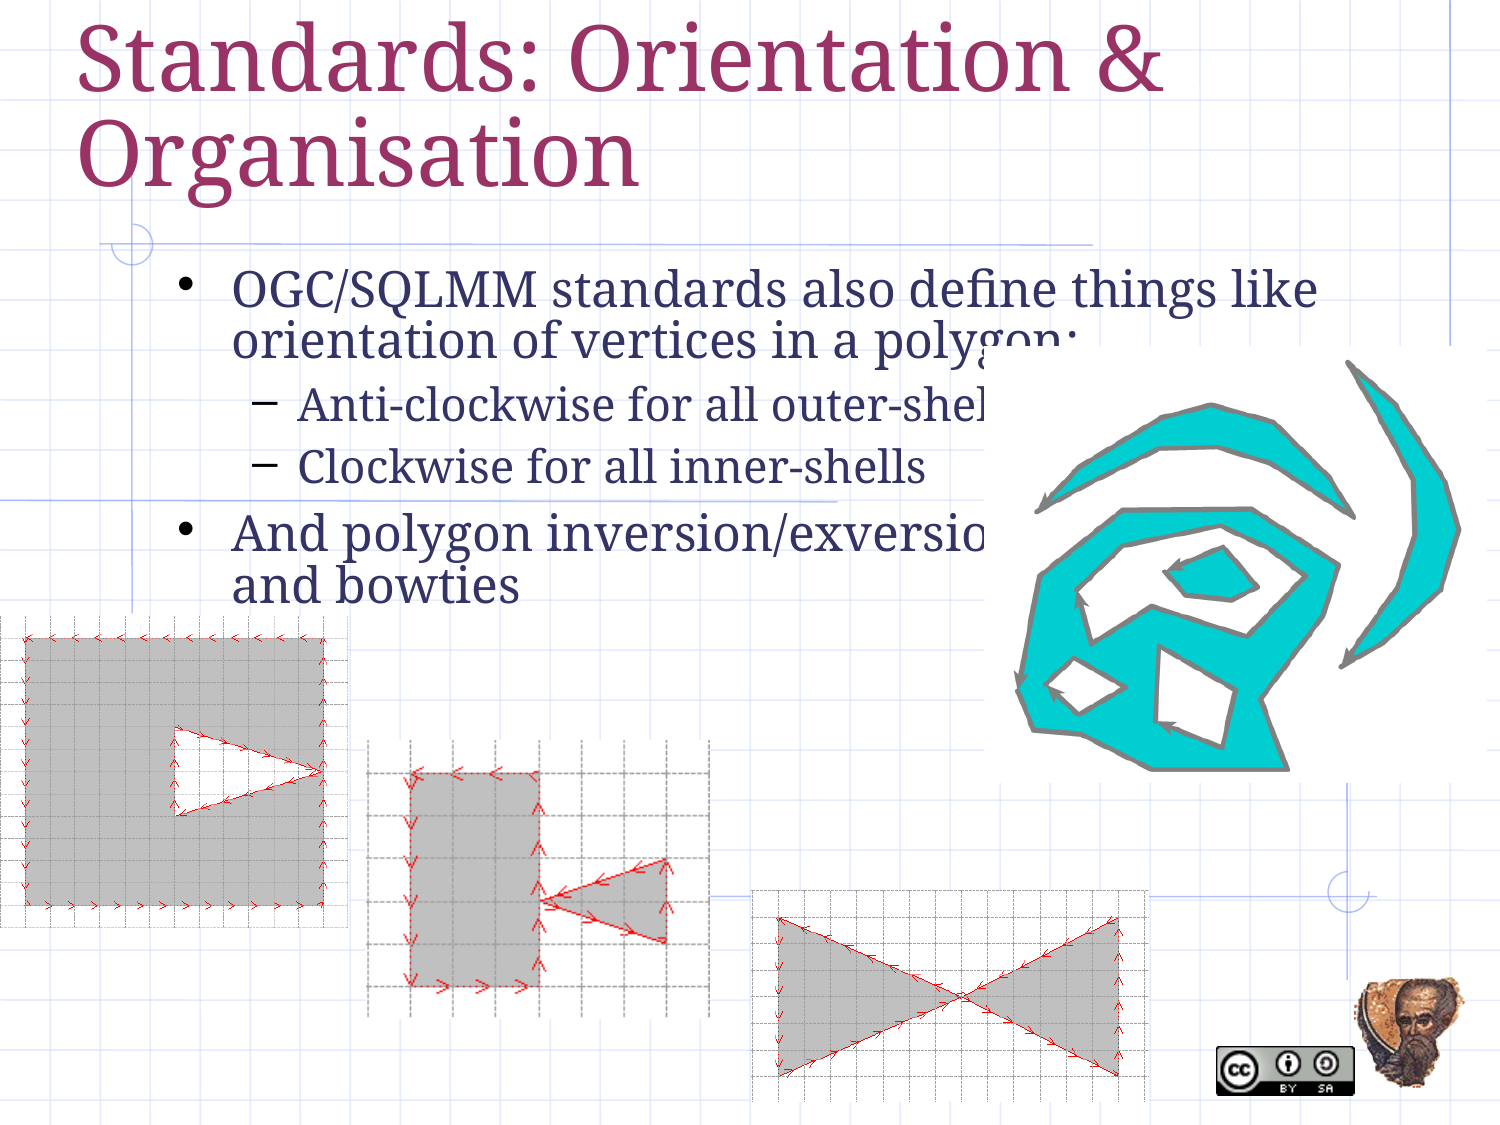

# Standards: Orientation & Organisation
OGC/SQLMM standards also define things like orientation of vertices in a polygon:
Anti-clockwise for all outer-shells
Clockwise for all inner-shells
And polygon inversion/exversion
and bowties